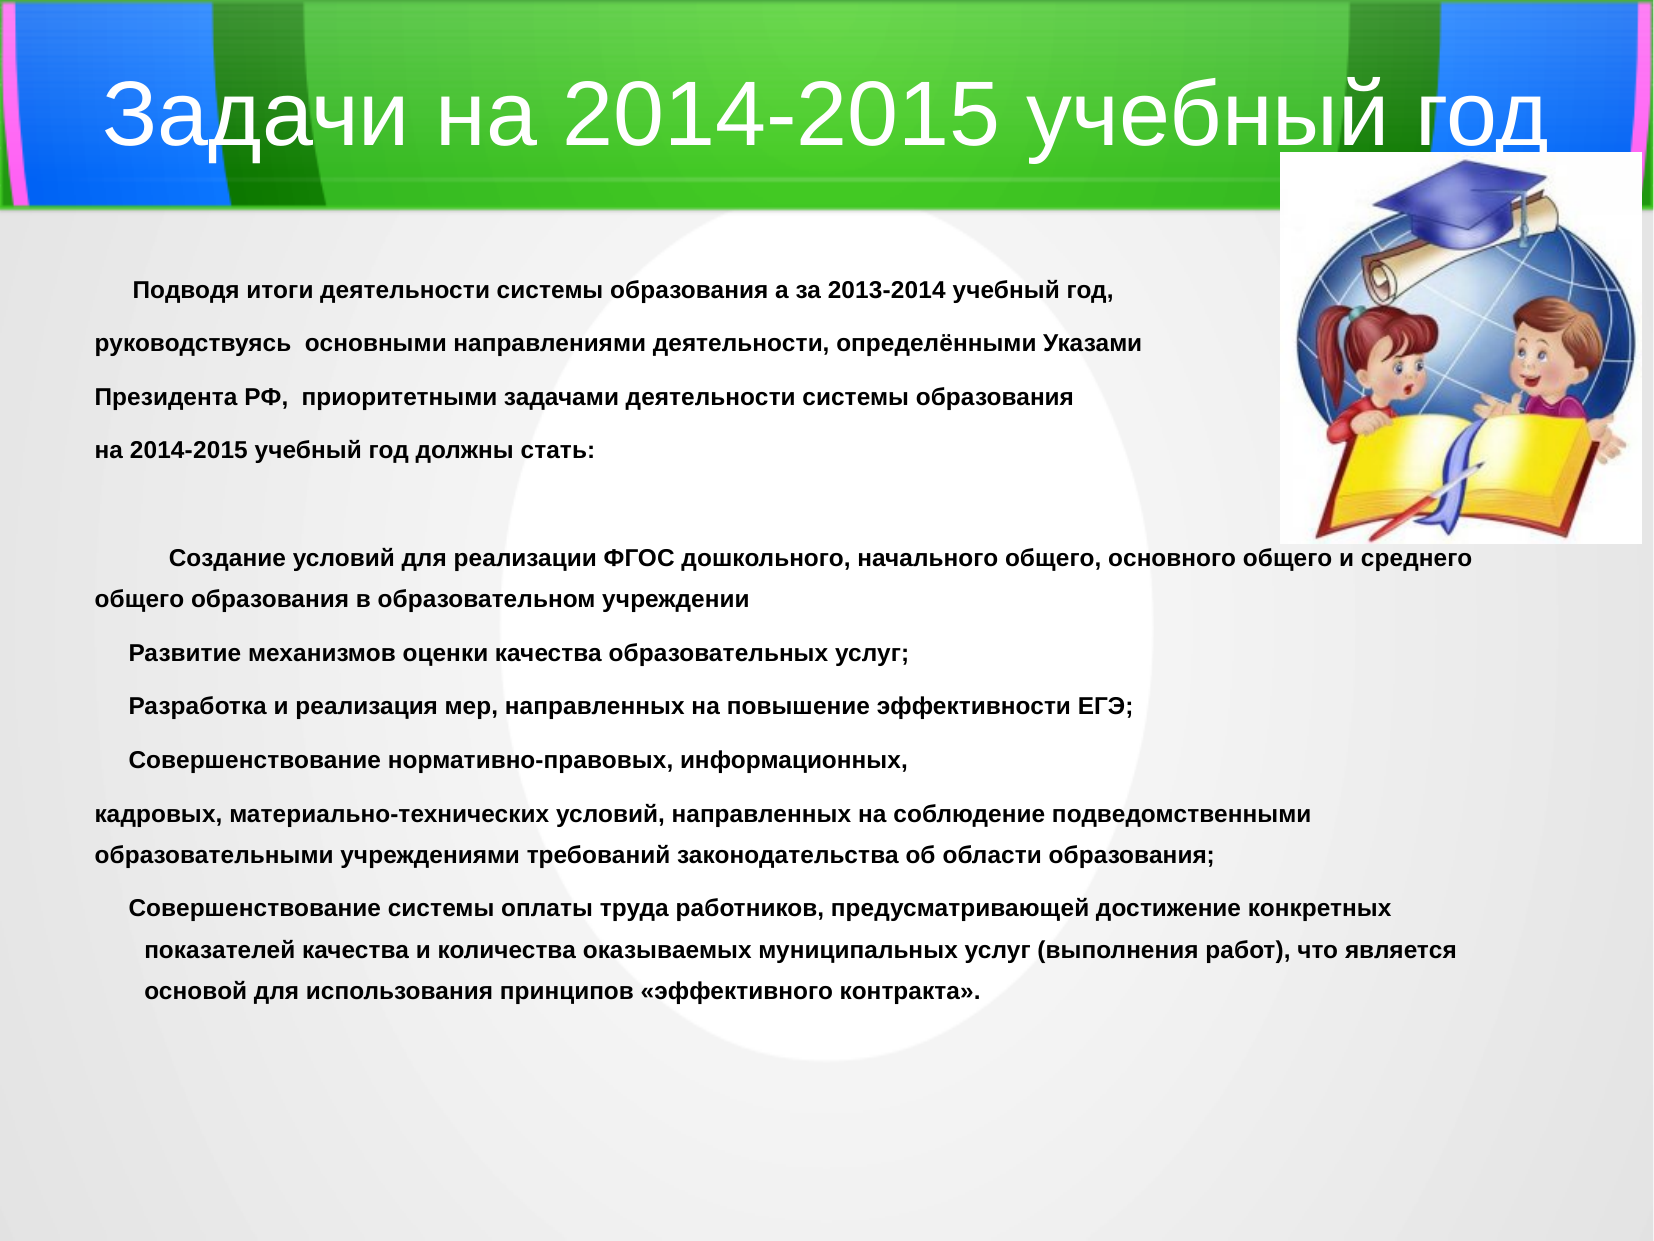

# Задачи на 2014-2015 учебный год
 Подводя итоги деятельности системы образования а за 2013-2014 учебный год,
руководствуясь основными направлениями деятельности, определёнными Указами
Президента РФ, приоритетными задачами деятельности системы образования
на 2014-2015 учебный год должны стать:
 Создание условий для реализации ФГОС дошкольного, начального общего, основного общего и среднего общего образования в образовательном учреждении
Развитие механизмов оценки качества образовательных услуг;
Разработка и реализация мер, направленных на повышение эффективности ЕГЭ;
Совершенствование нормативно-правовых, информационных,
кадровых, материально-технических условий, направленных на соблюдение подведомственными образовательными учреждениями требований законодательства об области образования;
Совершенствование системы оплаты труда работников, предусматривающей достижение конкретных показателей качества и количества оказываемых муниципальных услуг (выполнения работ), что является основой для использования принципов «эффективного контракта».